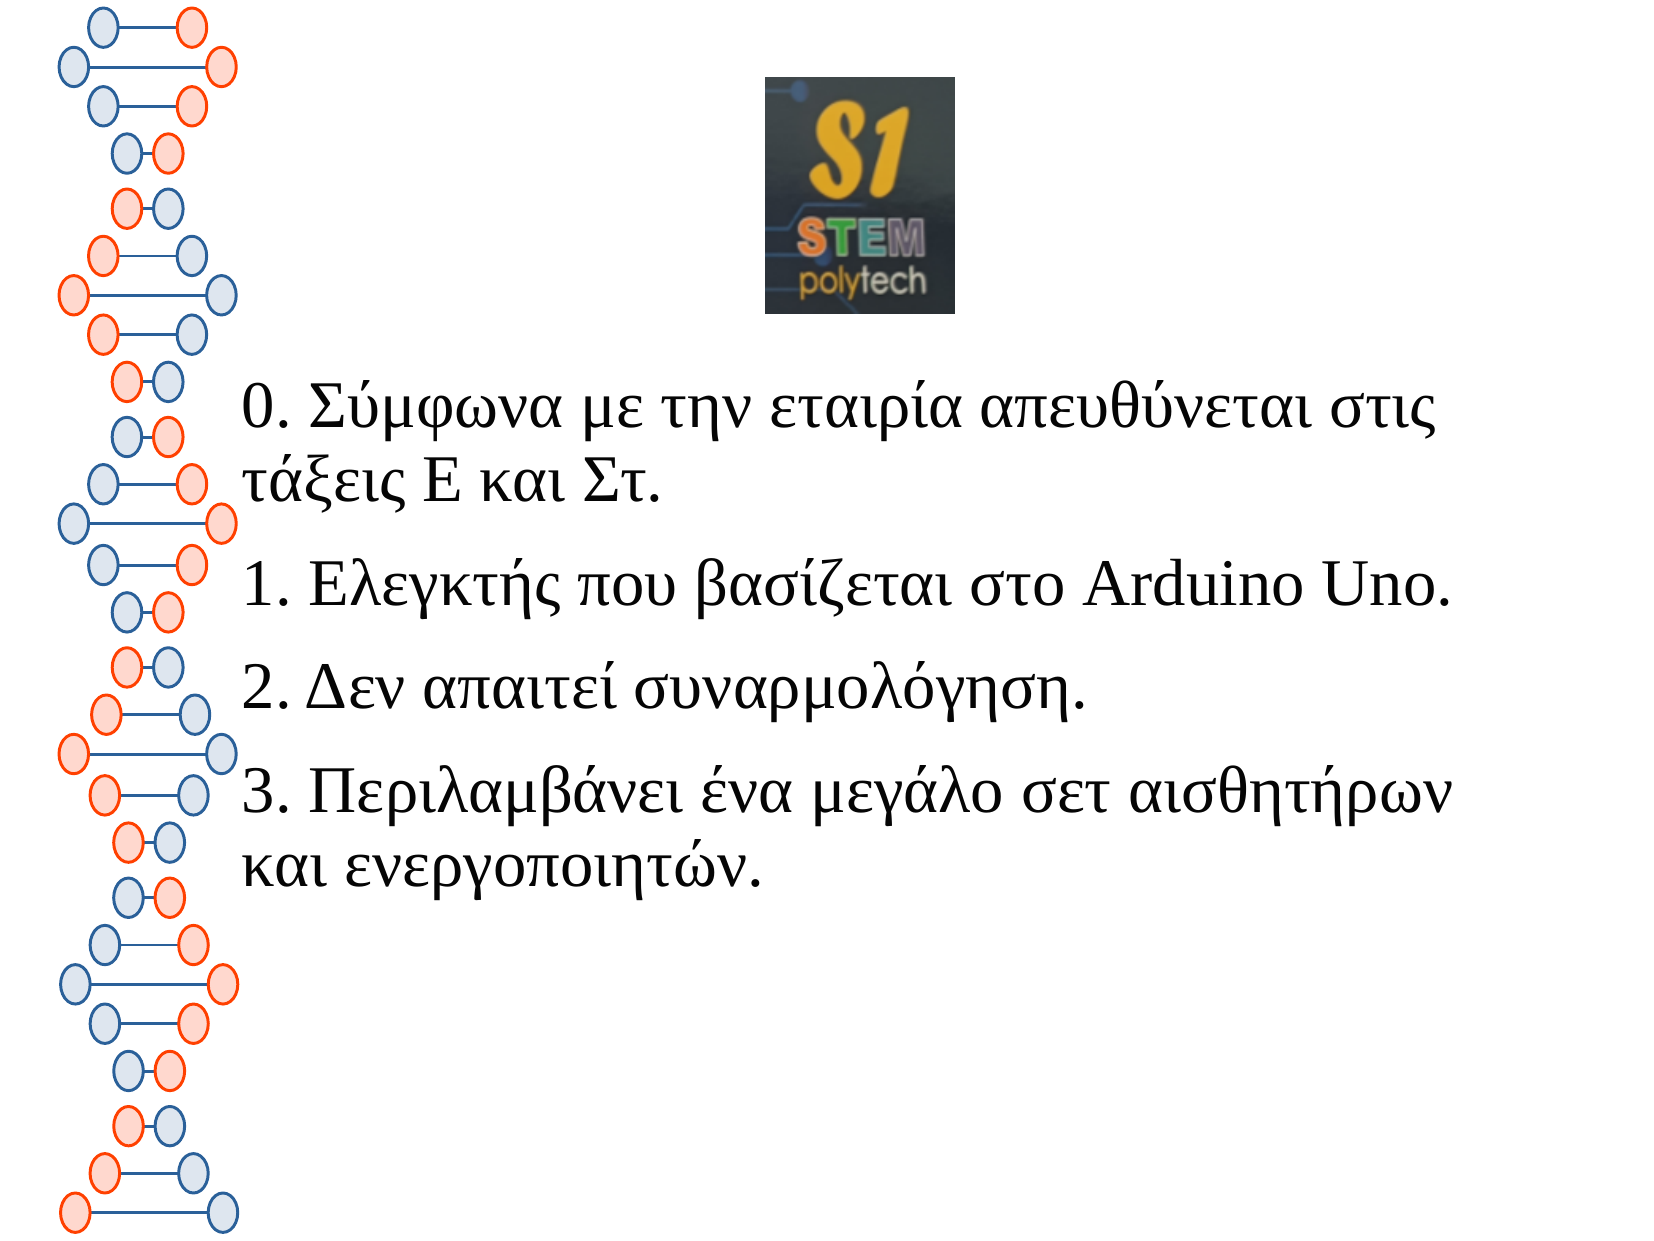

# 0. Σύμφωνα με την εταιρία απευθύνεται στις τάξεις Ε και Στ.
1. Ελεγκτής που βασίζεται στο Arduino Uno.
2. Δεν απαιτεί συναρμολόγηση.
3. Περιλαμβάνει ένα μεγάλο σετ αισθητήρων και ενεργοποιητών.